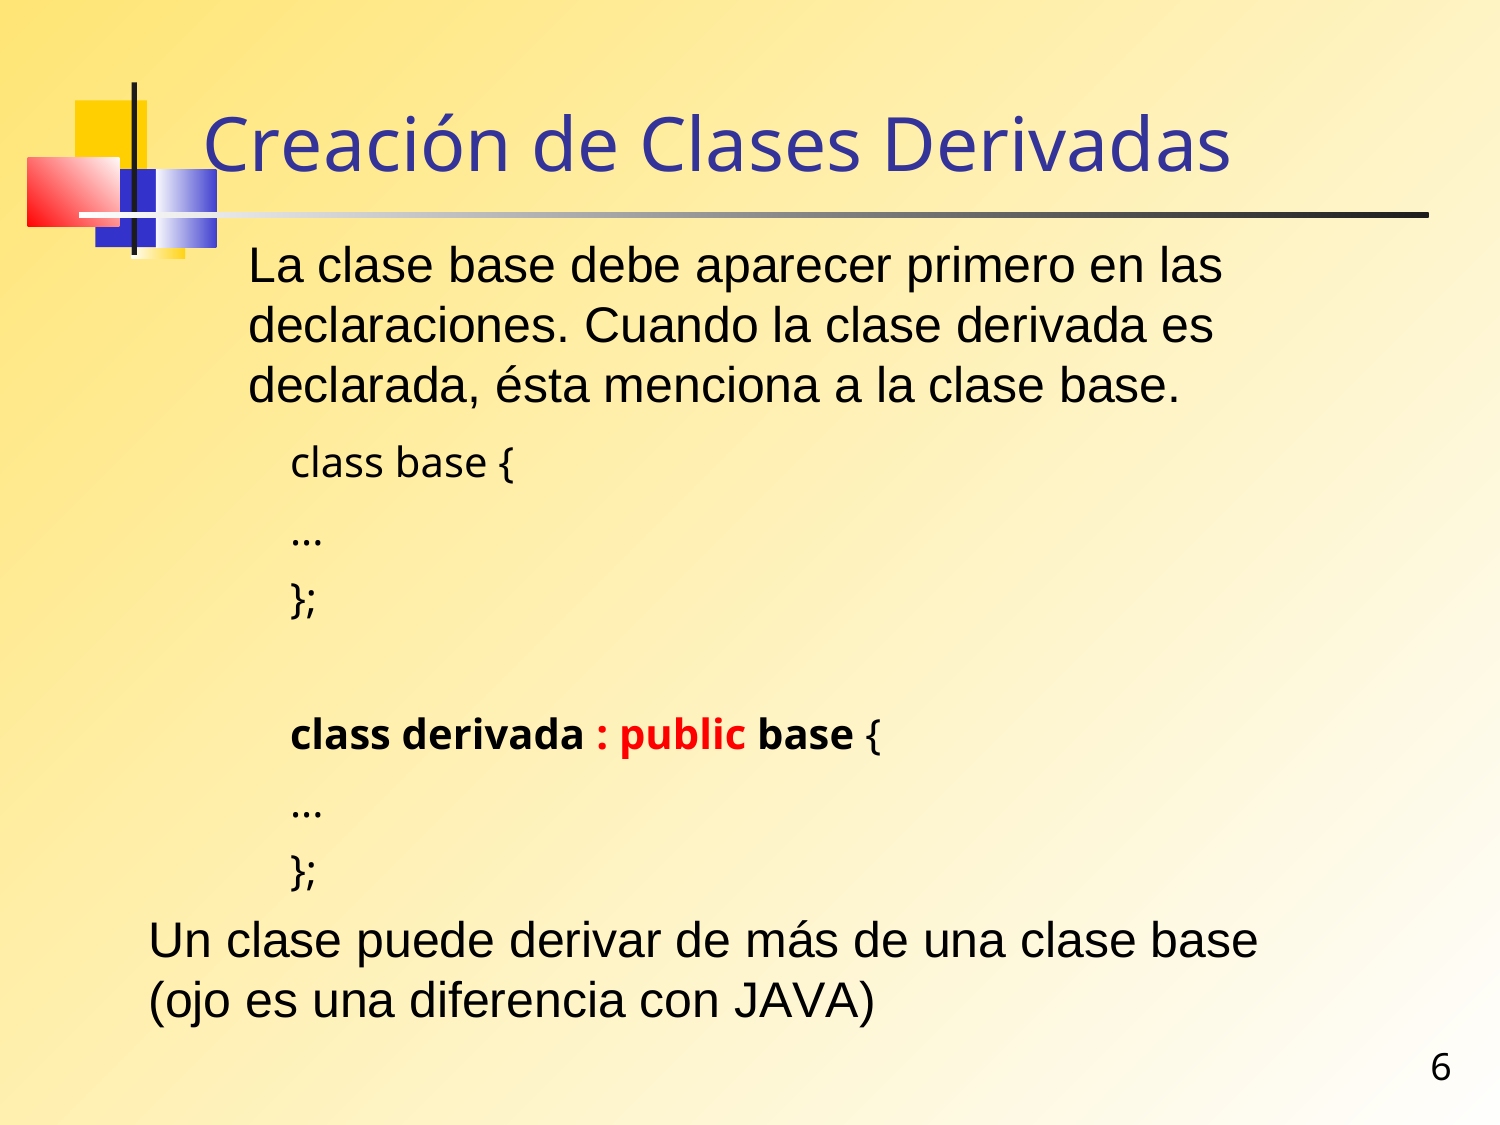

# Creación de Clases Derivadas
La clase base debe aparecer primero en las declaraciones. Cuando la clase derivada es declarada, ésta menciona a la clase base.
class base {
...
};
class derivada : public base {
...
};
Un clase puede derivar de más de una clase base (ojo es una diferencia con JAVA)
6